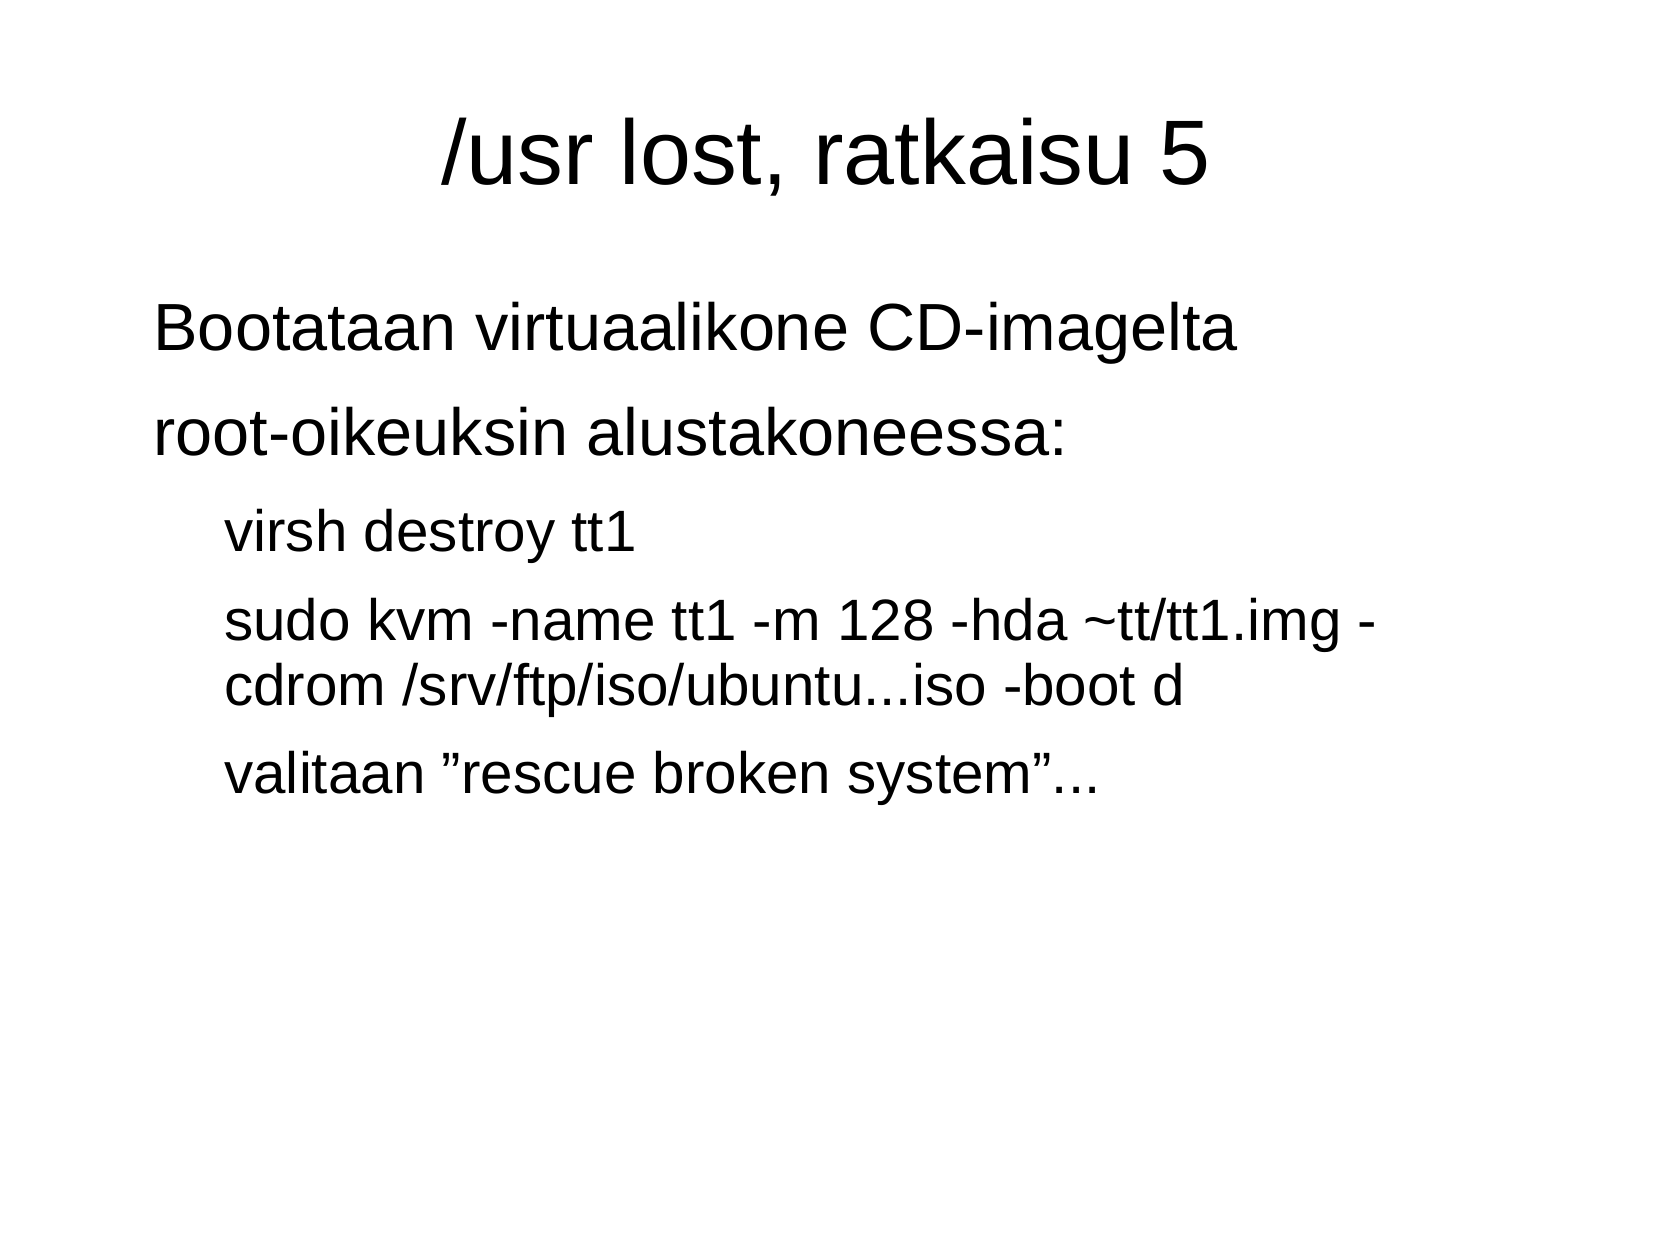

# /usr lost, ratkaisu 5
Bootataan virtuaalikone CD-imagelta
root-oikeuksin alustakoneessa:
virsh destroy tt1
sudo kvm -name tt1 -m 128 -hda ~tt/tt1.img -cdrom /srv/ftp/iso/ubuntu...iso -boot d
valitaan ”rescue broken system”...